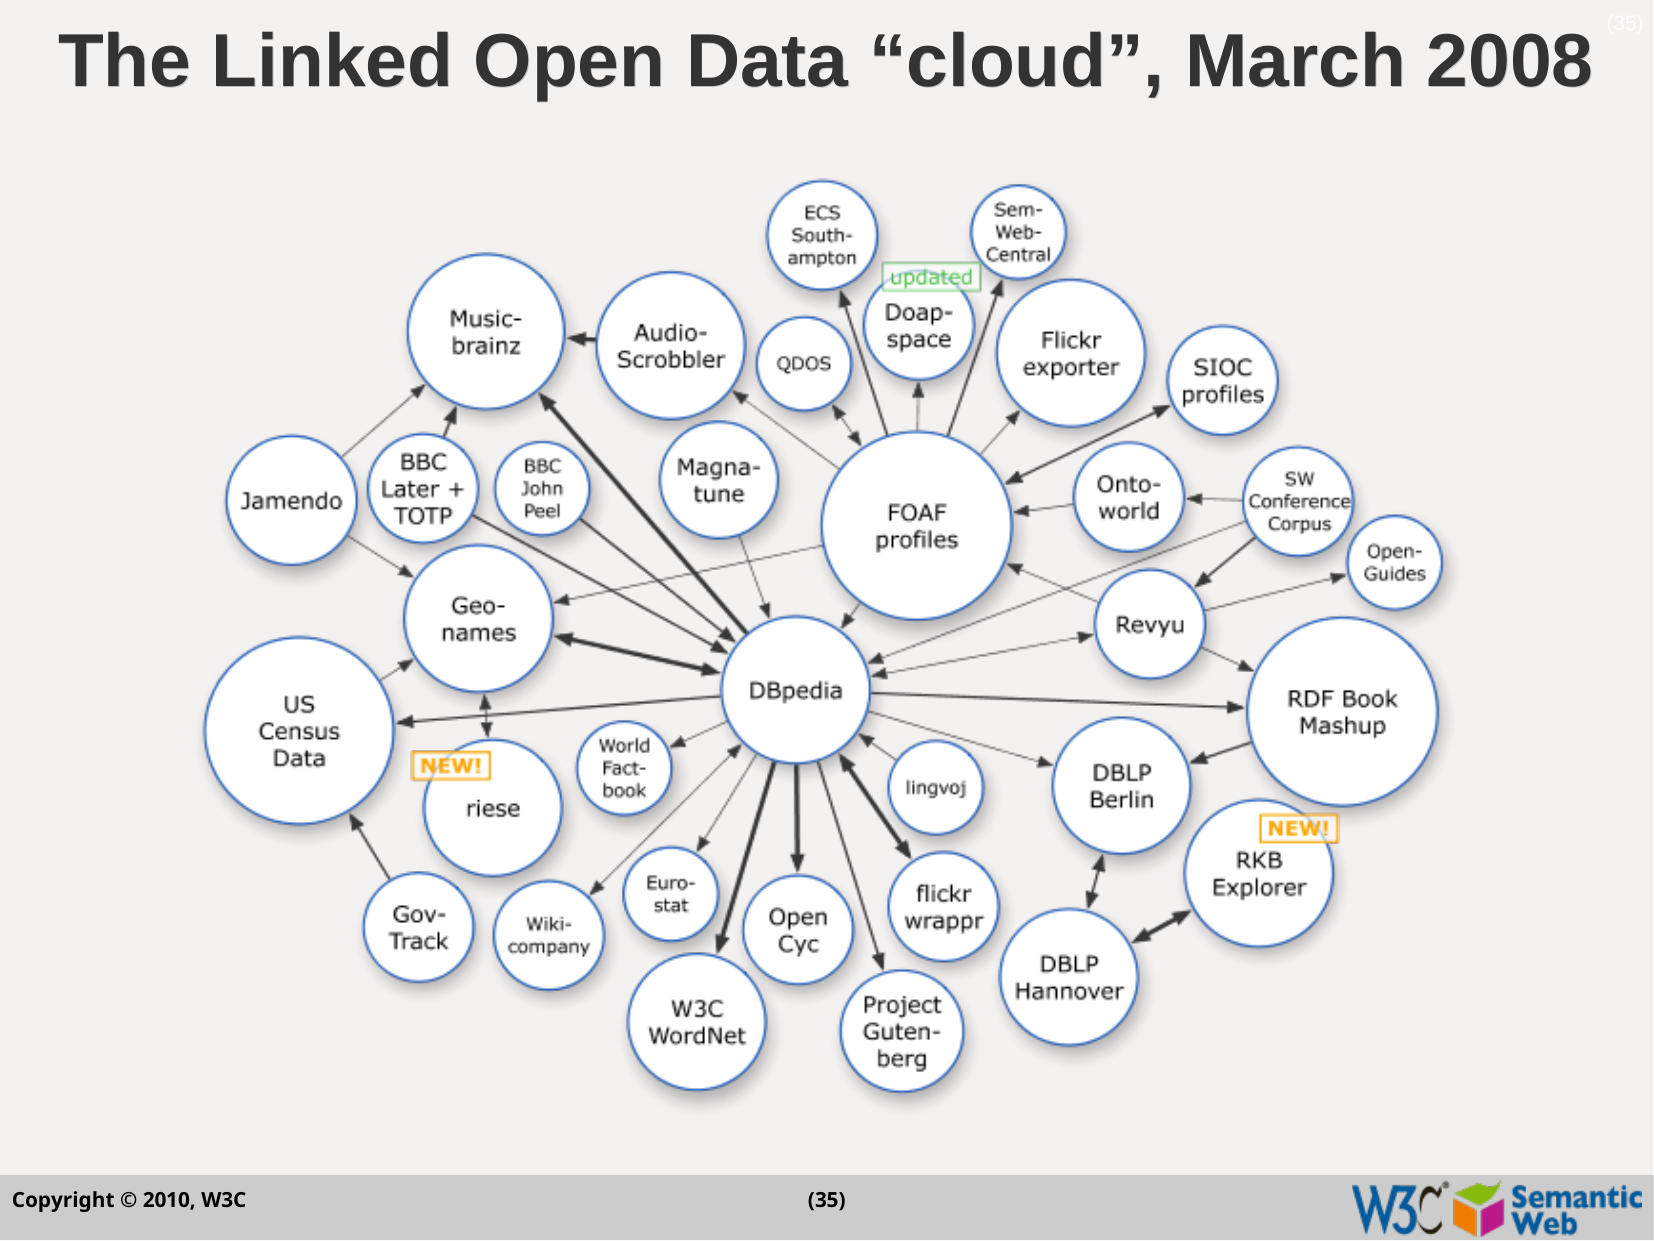

# The Linked Open Data “cloud”, March 2008